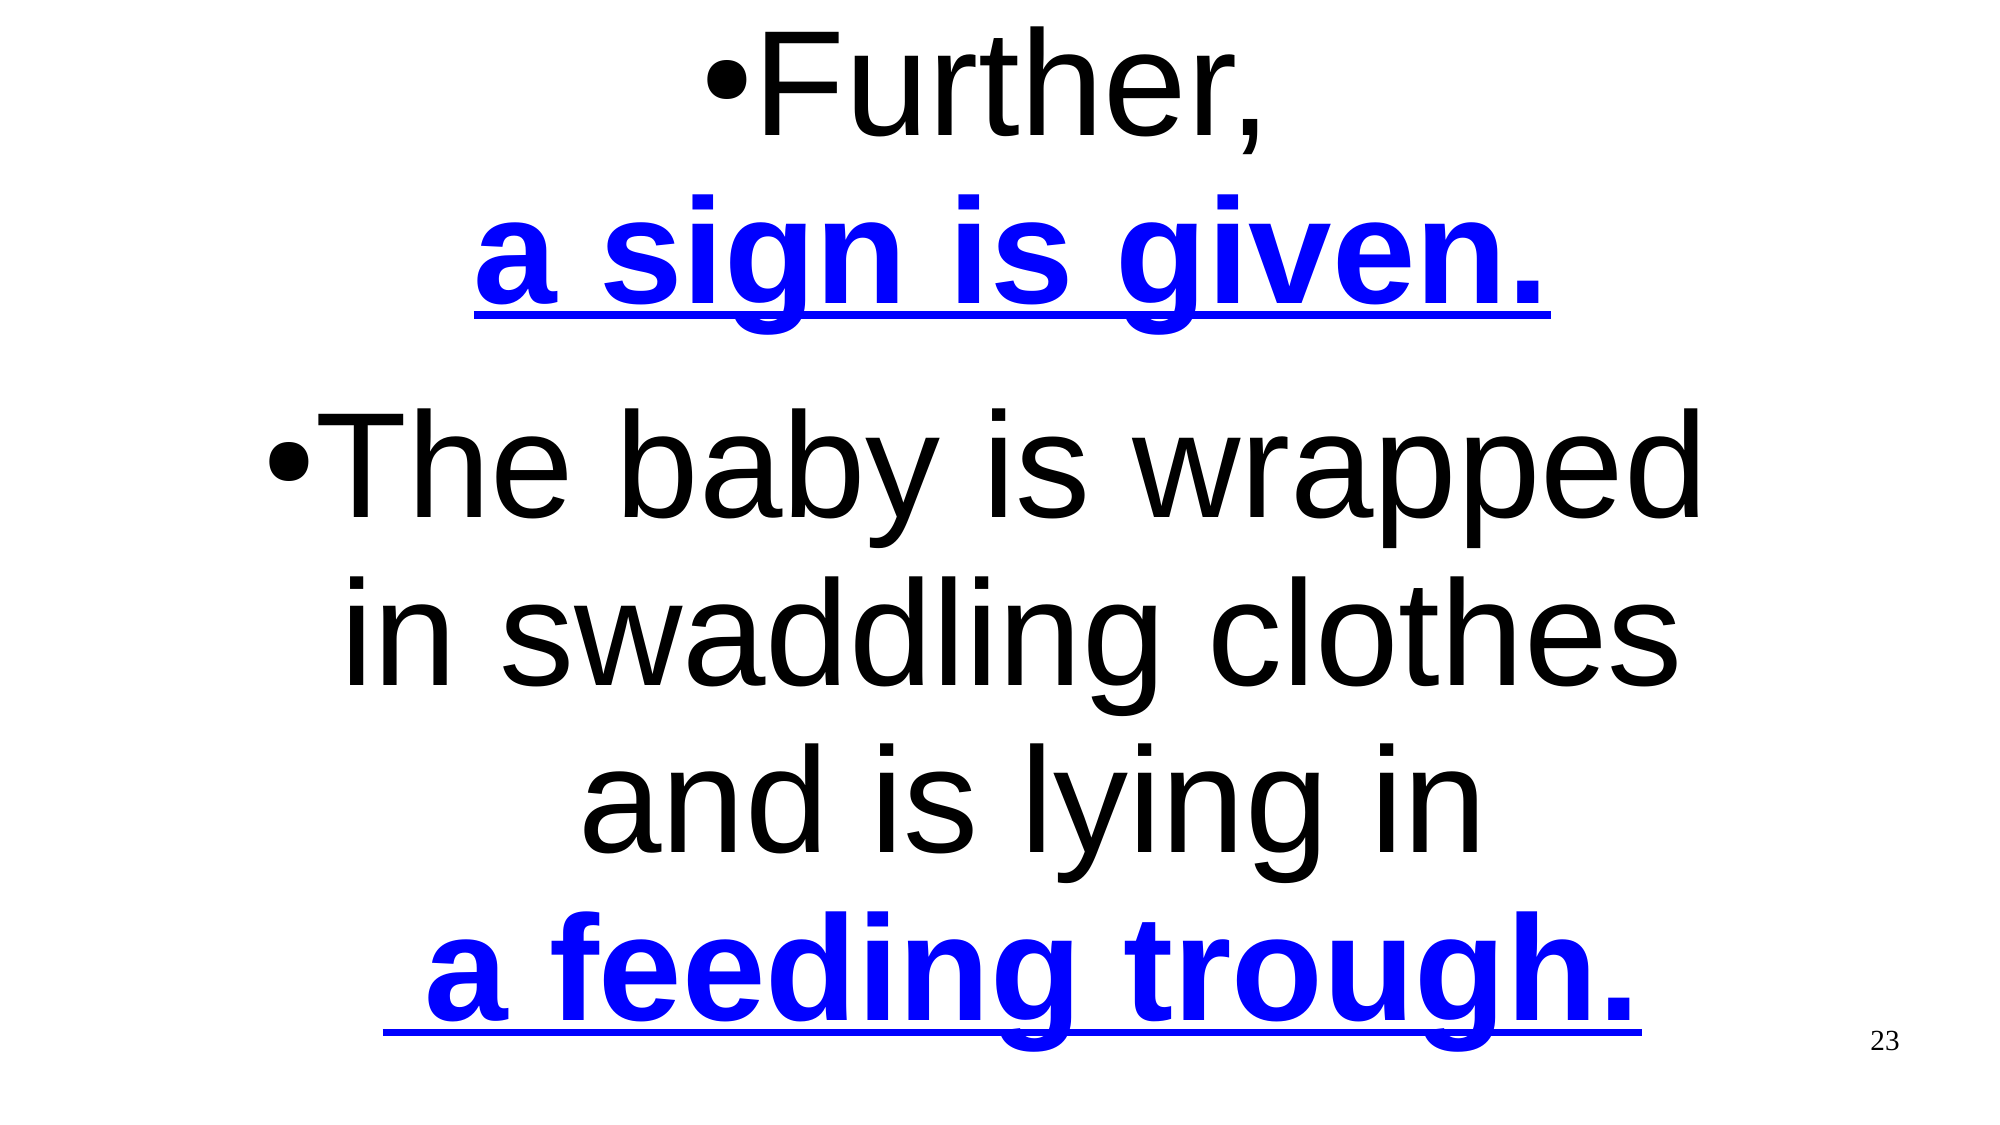

# Further, a sign is given.
The baby is wrapped
in swaddling clothes
and is lying in
 a feeding trough.
23